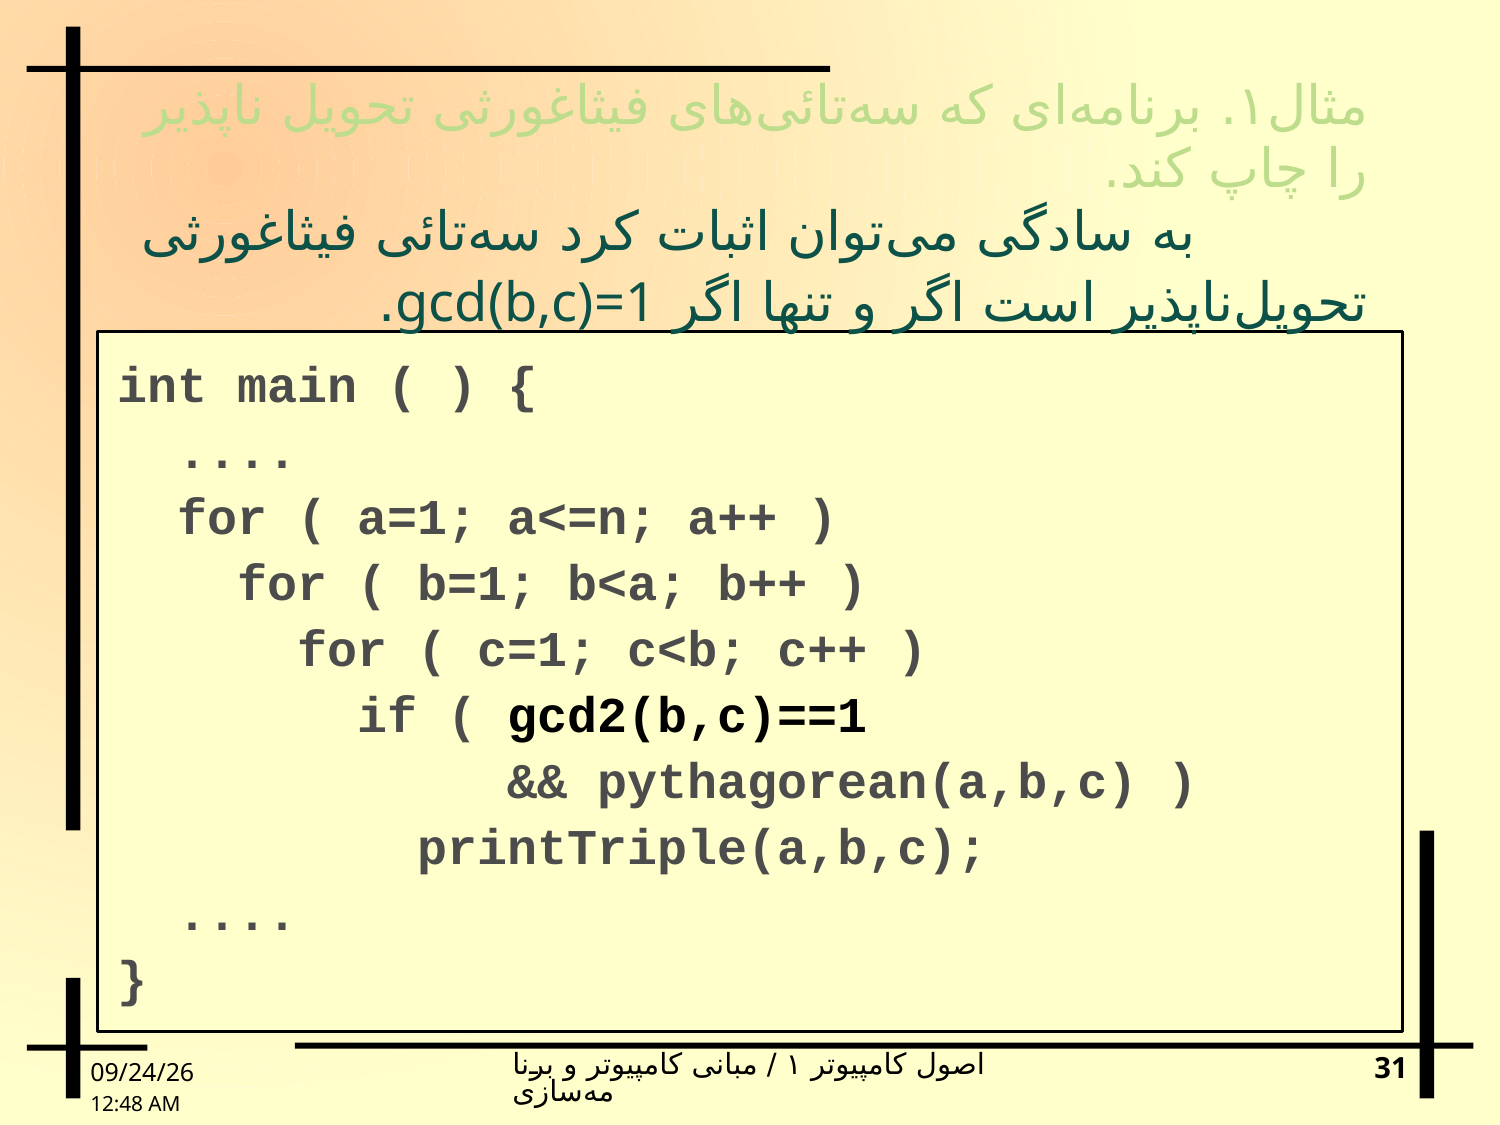

مثال۱. برنامه‌ای که سه‌تائی‌های فیثاغورثی تحویل ناپذیر را چاپ کند.
 به سادگی می‌توان اثبات کرد سه‌تائی فیثاغورثی تحویل‌ناپذیر است اگر و تنها اگر gcd(b,c)=1.
# int main ( ) {
 ....
 for ( a=1; a<=n; a++ )
 for ( b=1; b<a; b++ )
 for ( c=1; c<b; c++ )
 if ( gcd2(b,c)==1
 && pythagorean(a,b,c) )
 printTriple(a,b,c);
 ....
}
اصول کامپیوتر ۱ / مبانی کامپیوتر و برنامه‌سازی
31